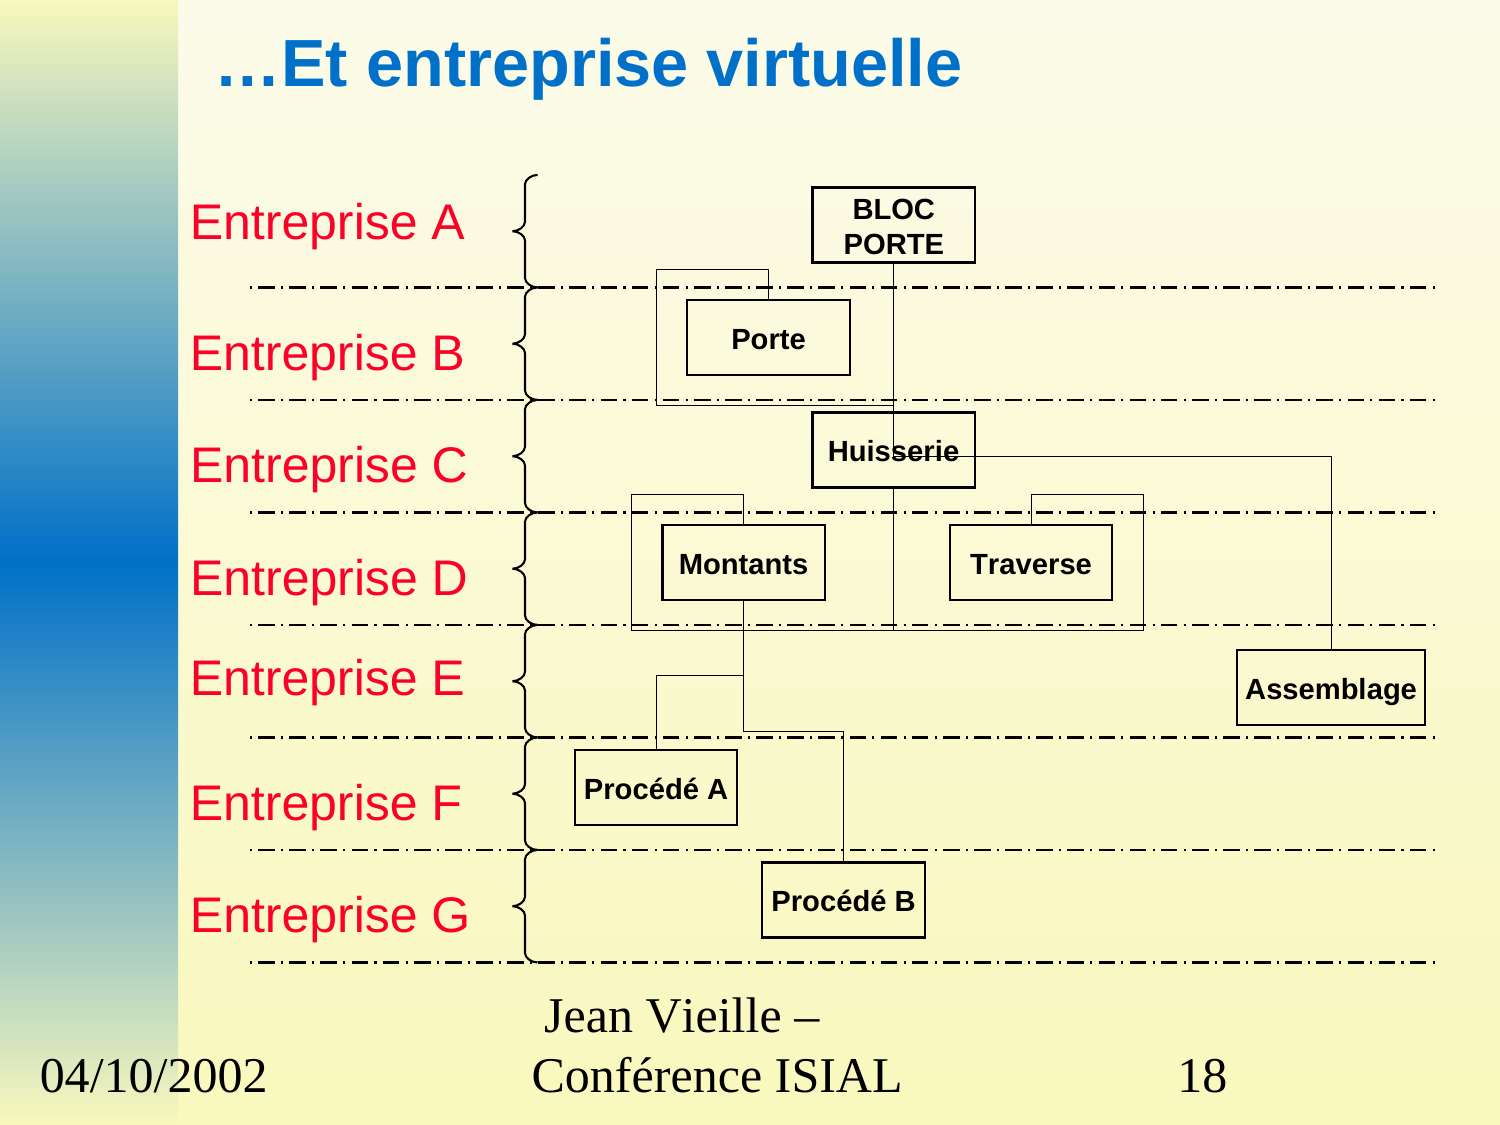

# …Et entreprise virtuelle
Entreprise A
BLOC PORTE
Porte
Entreprise B
Huisserie
Entreprise C
Montants
Traverse
Entreprise D
Entreprise E
Assemblage
Procédé A
Entreprise F
Procédé B
Entreprise G
18